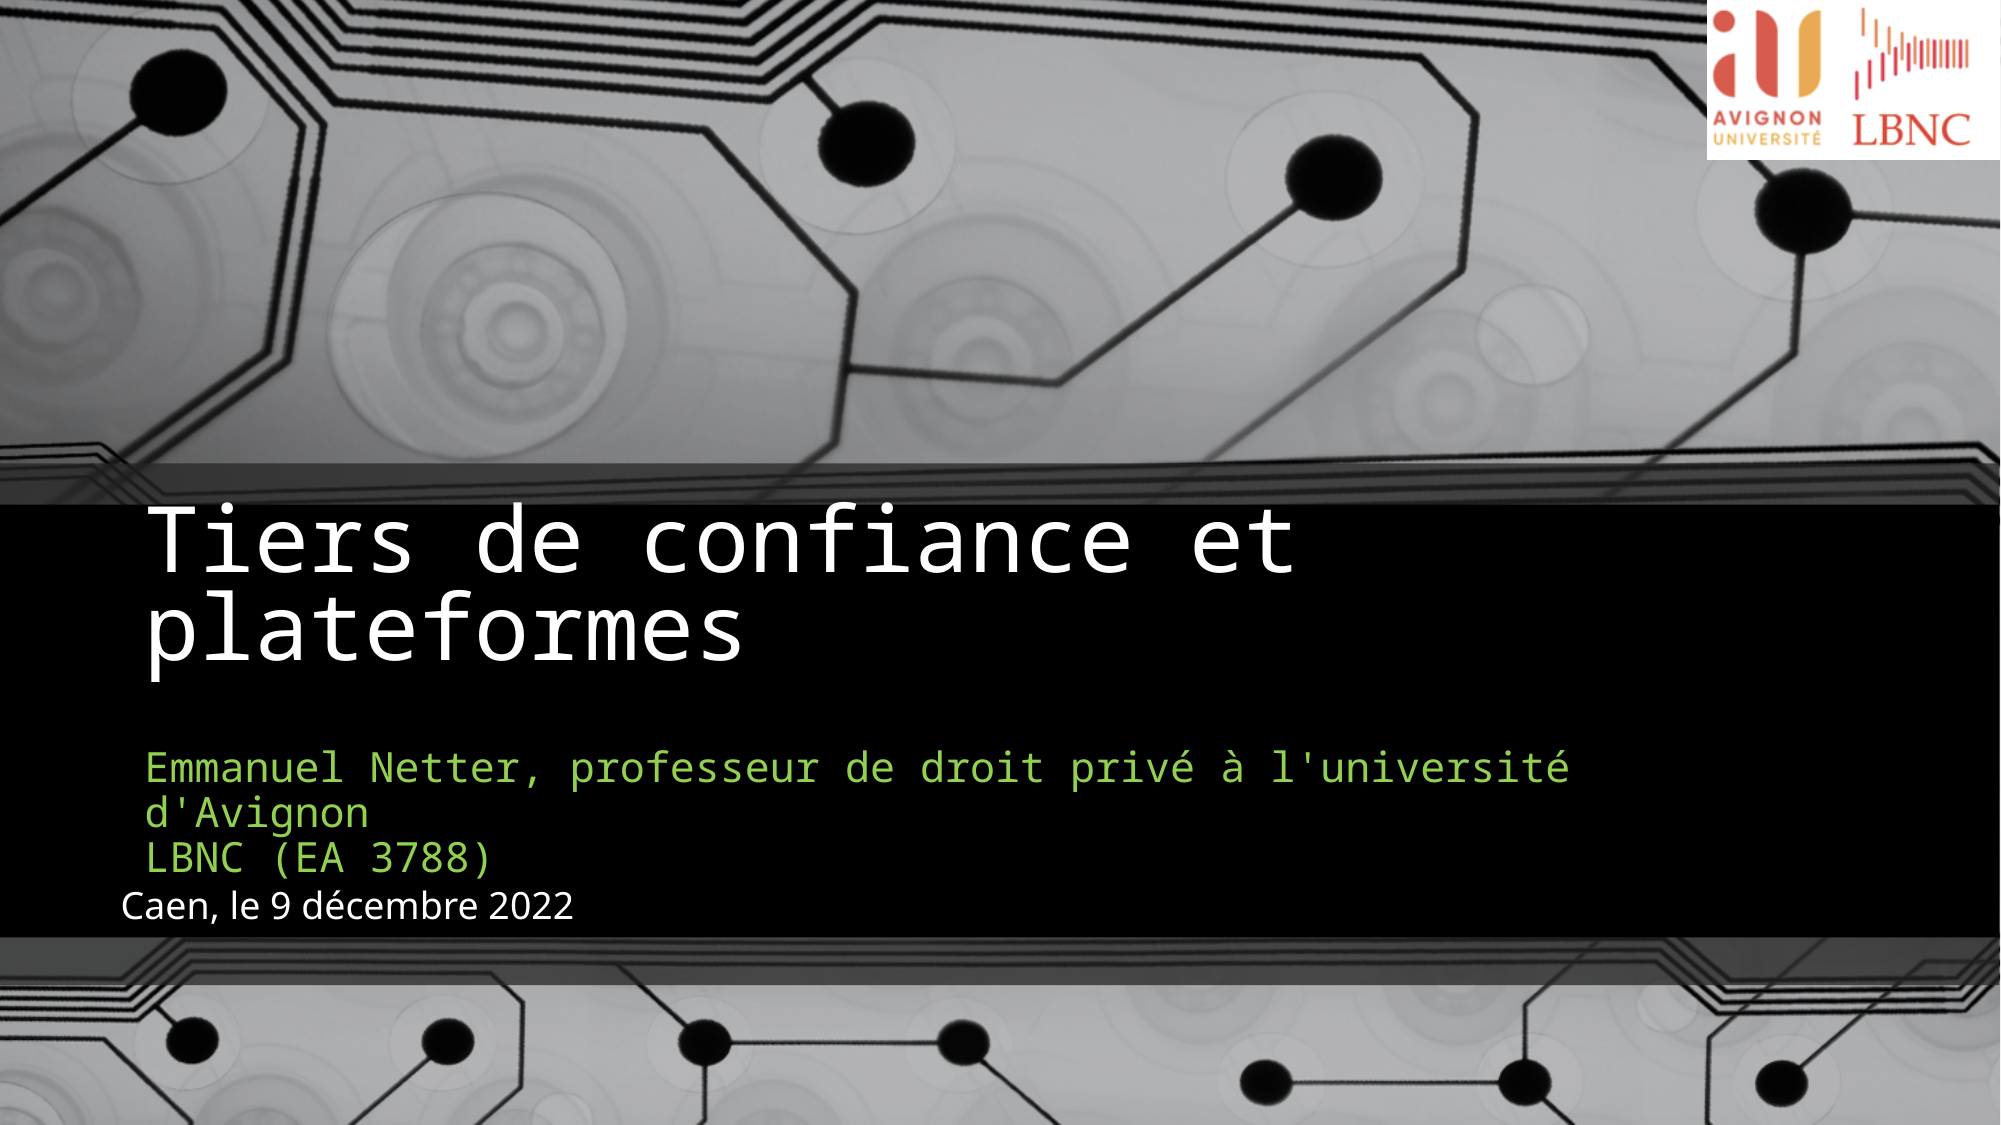

# Tiers de confiance et plateformes
Emmanuel Netter, professeur de droit privé à l'université d'Avignon
LBNC (EA 3788)
Caen, le 9 décembre 2022